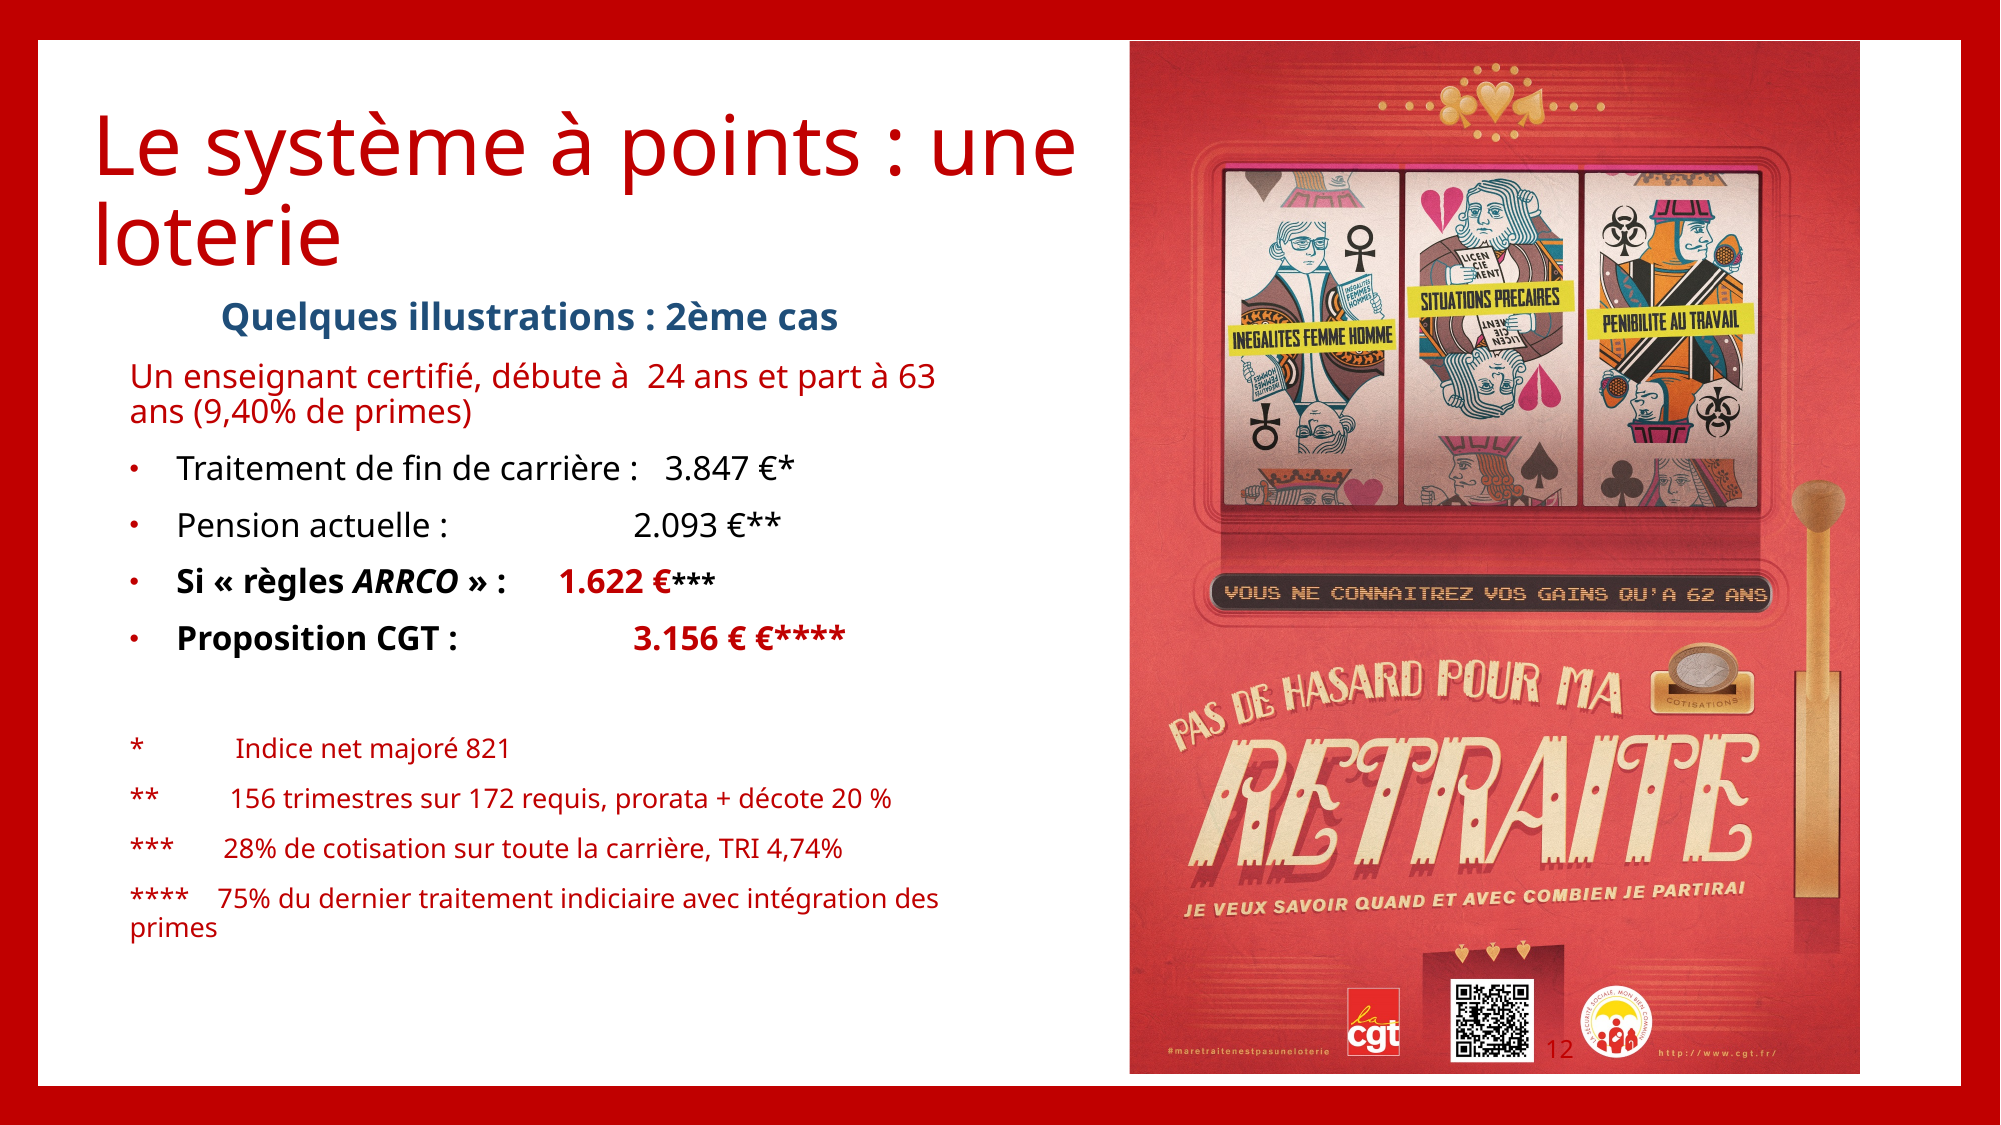

# Le système à points : une loterie
Quelques illustrations : 2ème cas
Un enseignant certifié, débute à 24 ans et part à 63 ans (9,40% de primes)
Traitement de fin de carrière : 3.847 €*
Pension actuelle : 	 	 2.093 €**
Si « règles ARRCO » : 	 1.622 €***
Proposition CGT :	 	 3.156 € €****
* Indice net majoré 821
** 156 trimestres sur 172 requis, prorata + décote 20 %
*** 28% de cotisation sur toute la carrière, TRI 4,74%
**** 75% du dernier traitement indiciaire avec intégration des primes